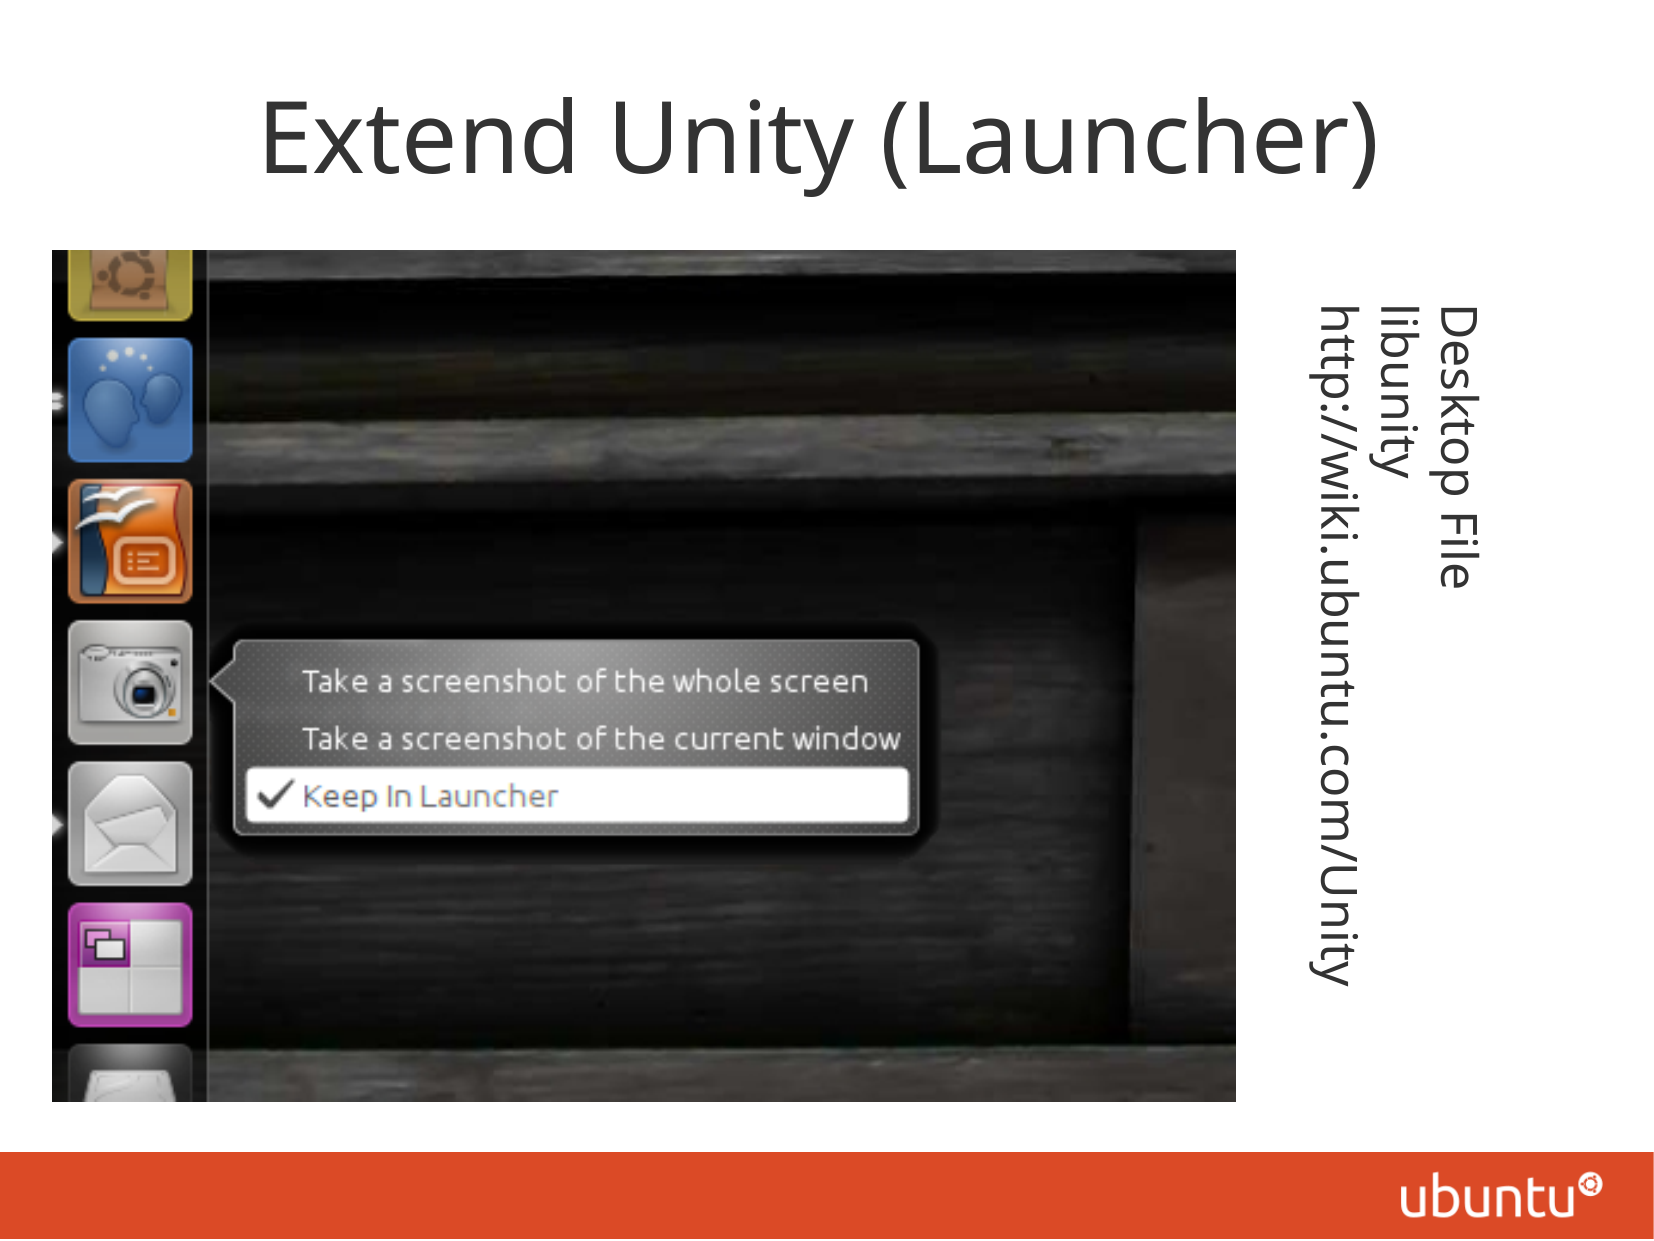

# Extend Unity (Launcher)
Desktop File
libunity
http://wiki.ubuntu.com/Unity